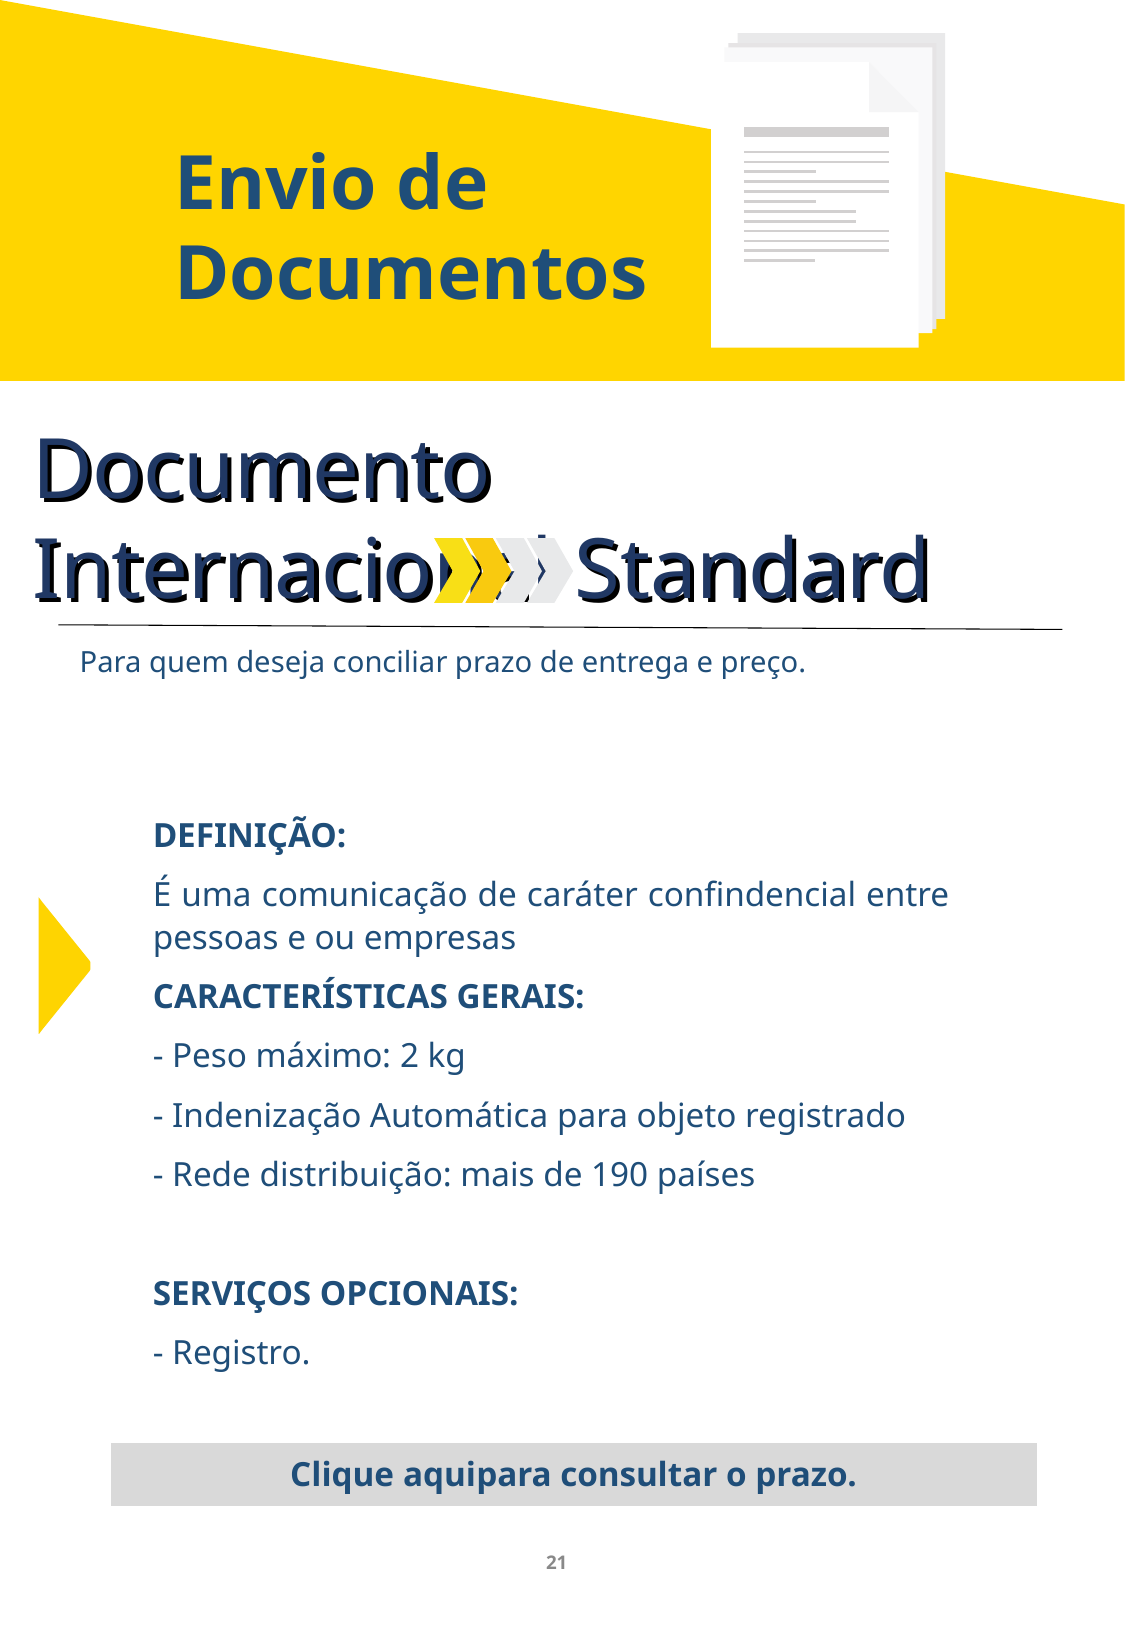

Envio de Documentos
Documento Internacional Standard
Para quem deseja conciliar prazo de entrega e preço.
DEFINIÇÃO:
É uma comunicação de caráter confindencial entre pessoas e ou empresas
CARACTERÍSTICAS GERAIS:
- Peso máximo: 2 kg
- Indenização Automática para objeto registrado
- Rede distribuição: mais de 190 países
SERVIÇOS OPCIONAIS:
- Registro.
Clique aquipara consultar o prazo.